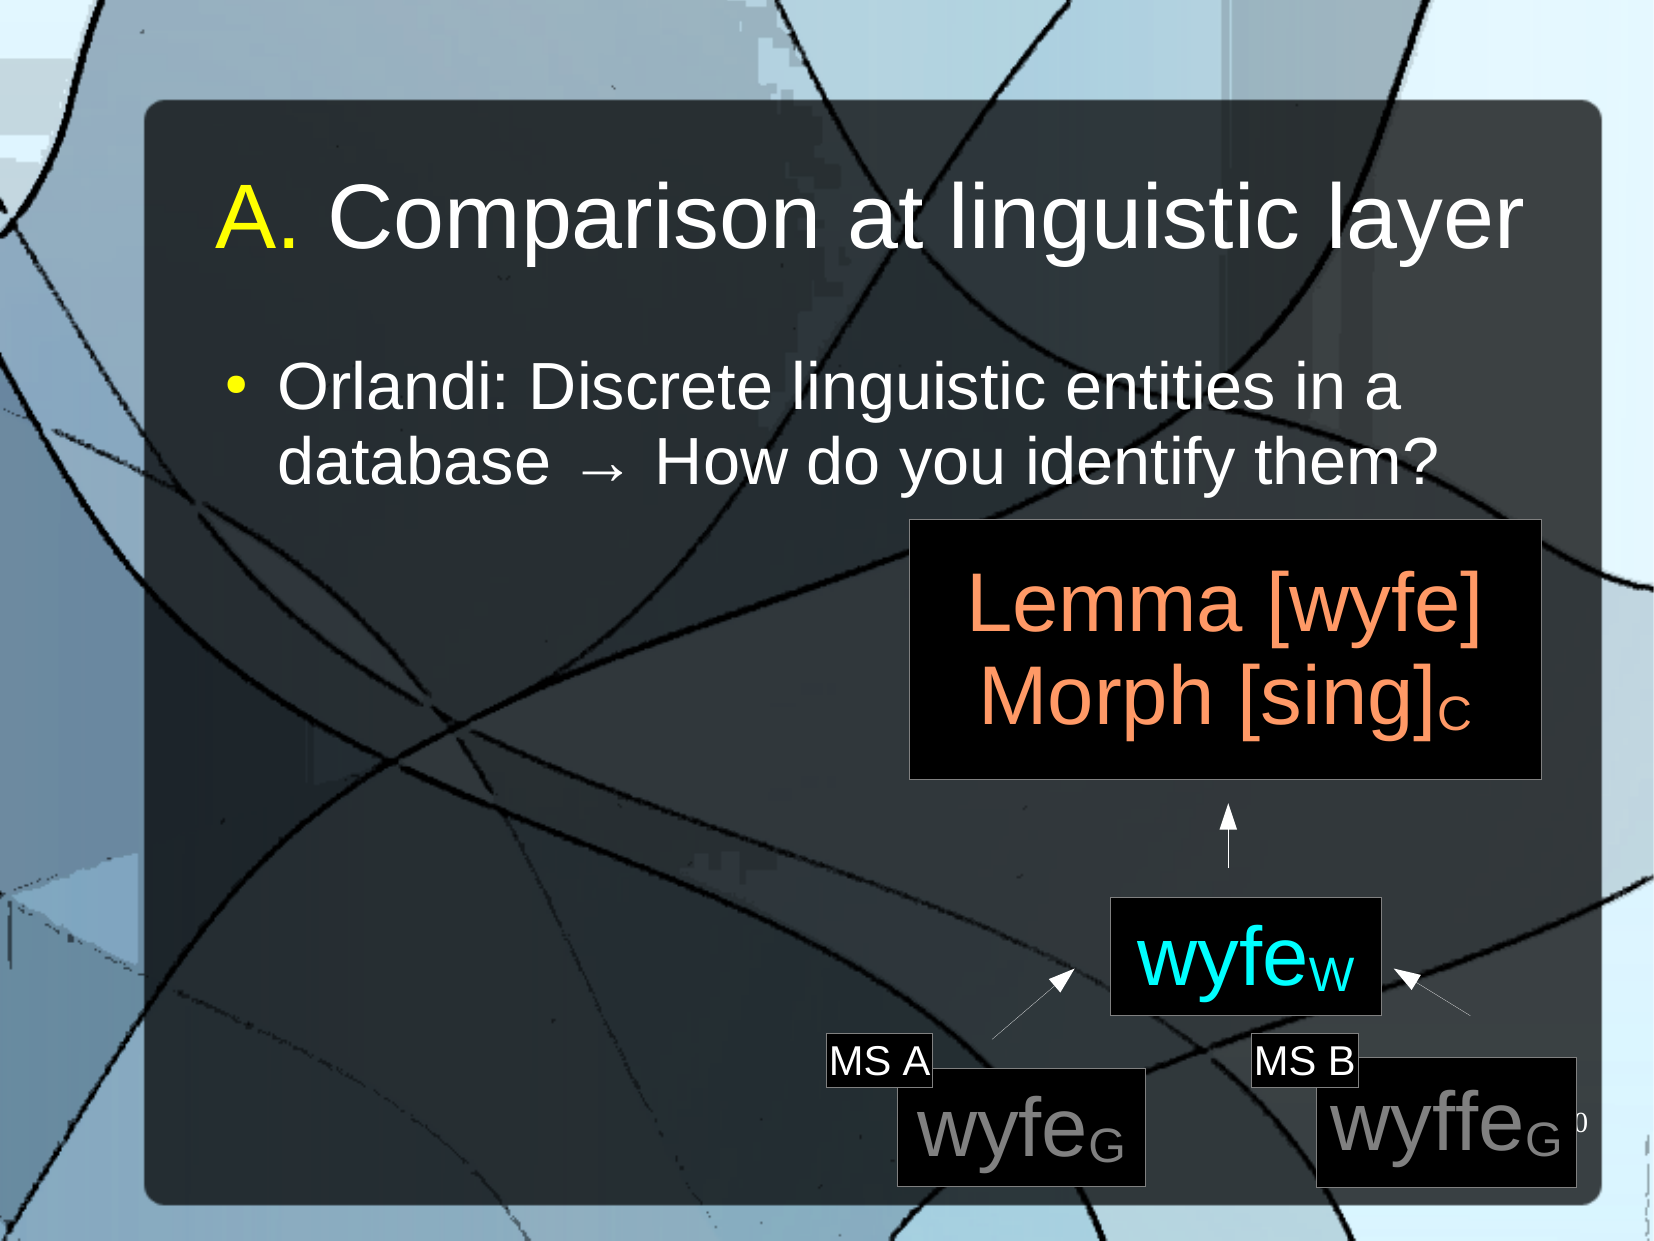

# A. Comparison at linguistic layer
Orlandi: Discrete linguistic entities in a database → How do you identify them?
Lemma [wyfe]
Morph [sing]C
wyfeW
MS A
MS B
wyffeG
wyfeG
40